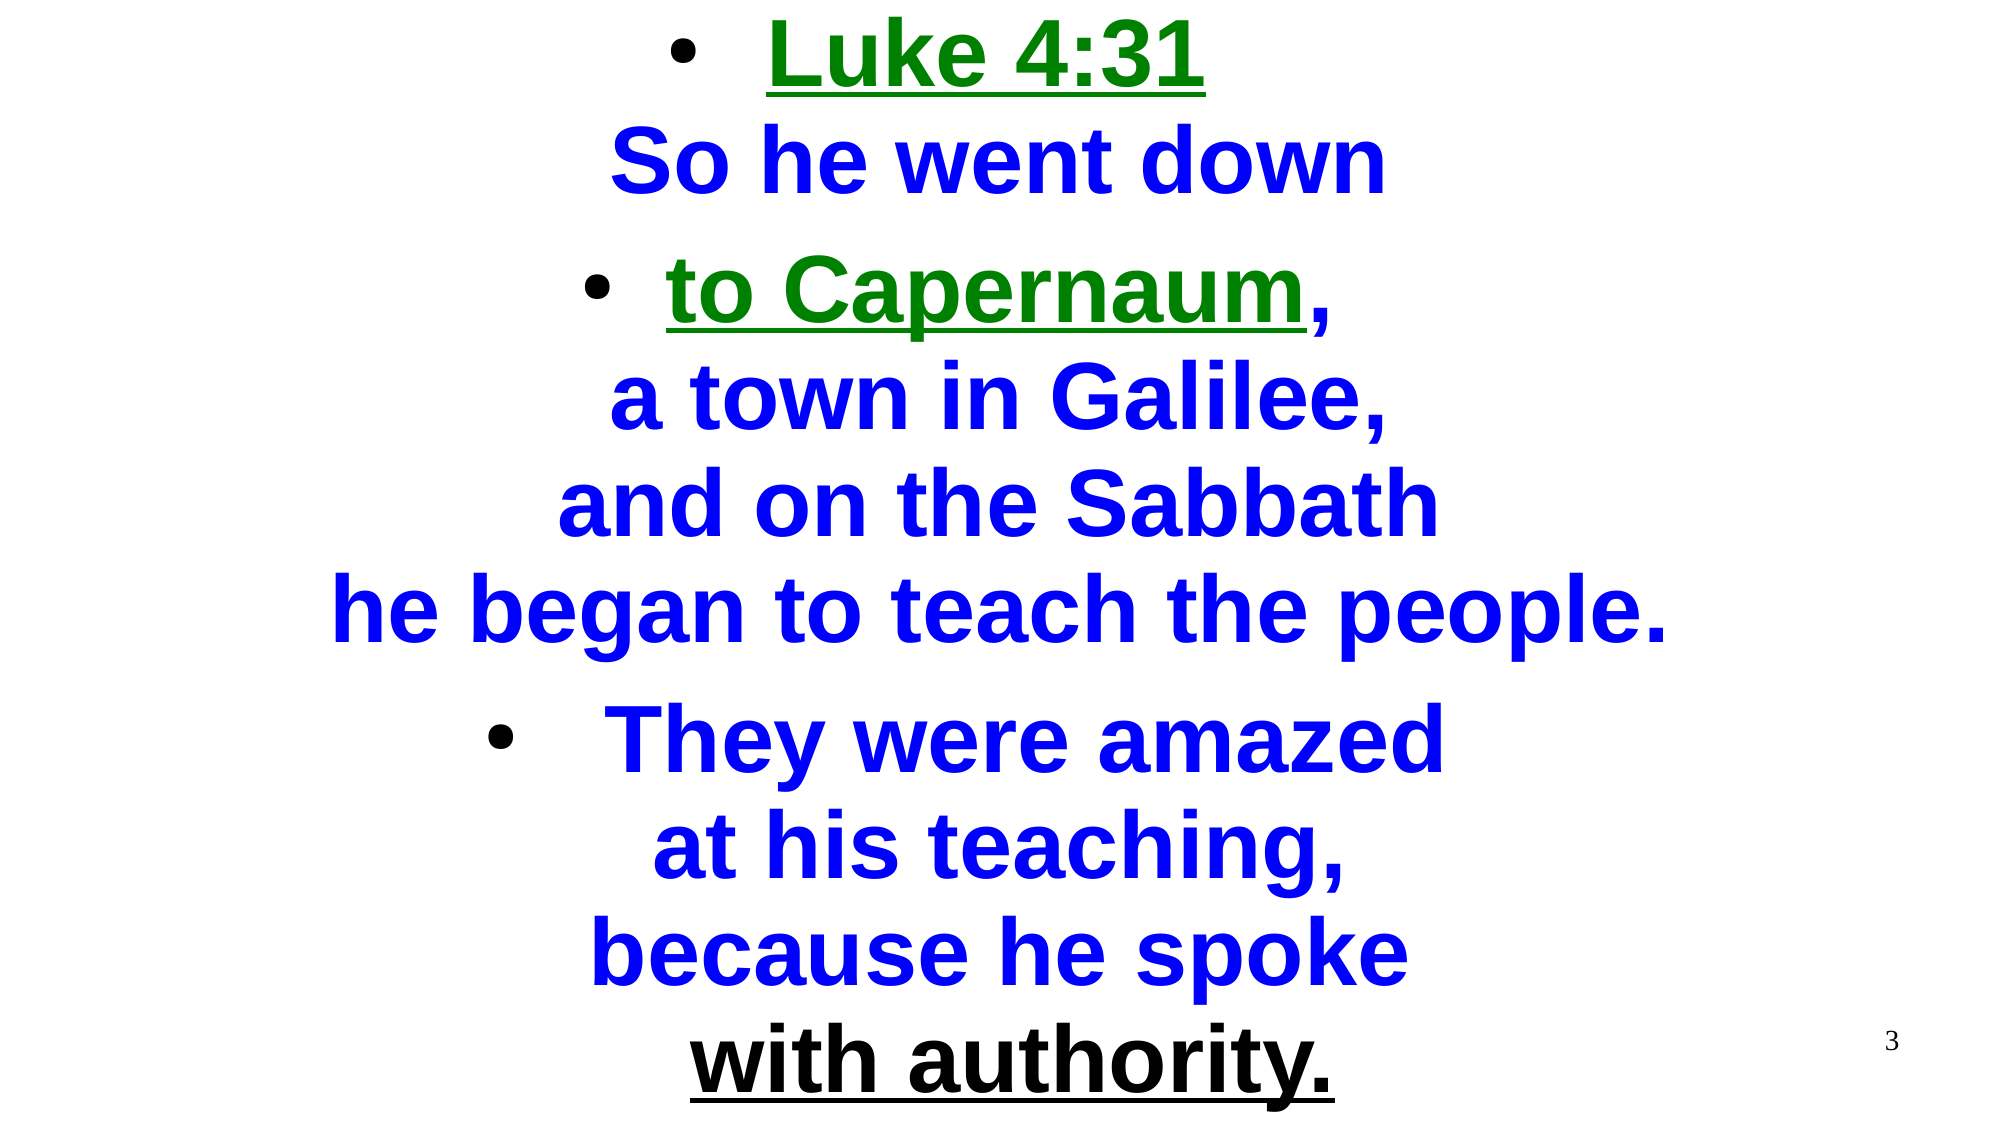

# Luke 4:31  So he went down
to Capernaum,
a town in Galilee,
and on the Sabbath
he began to teach the people.
  They were amazed
at his teaching,
because he spoke
with authority.
3